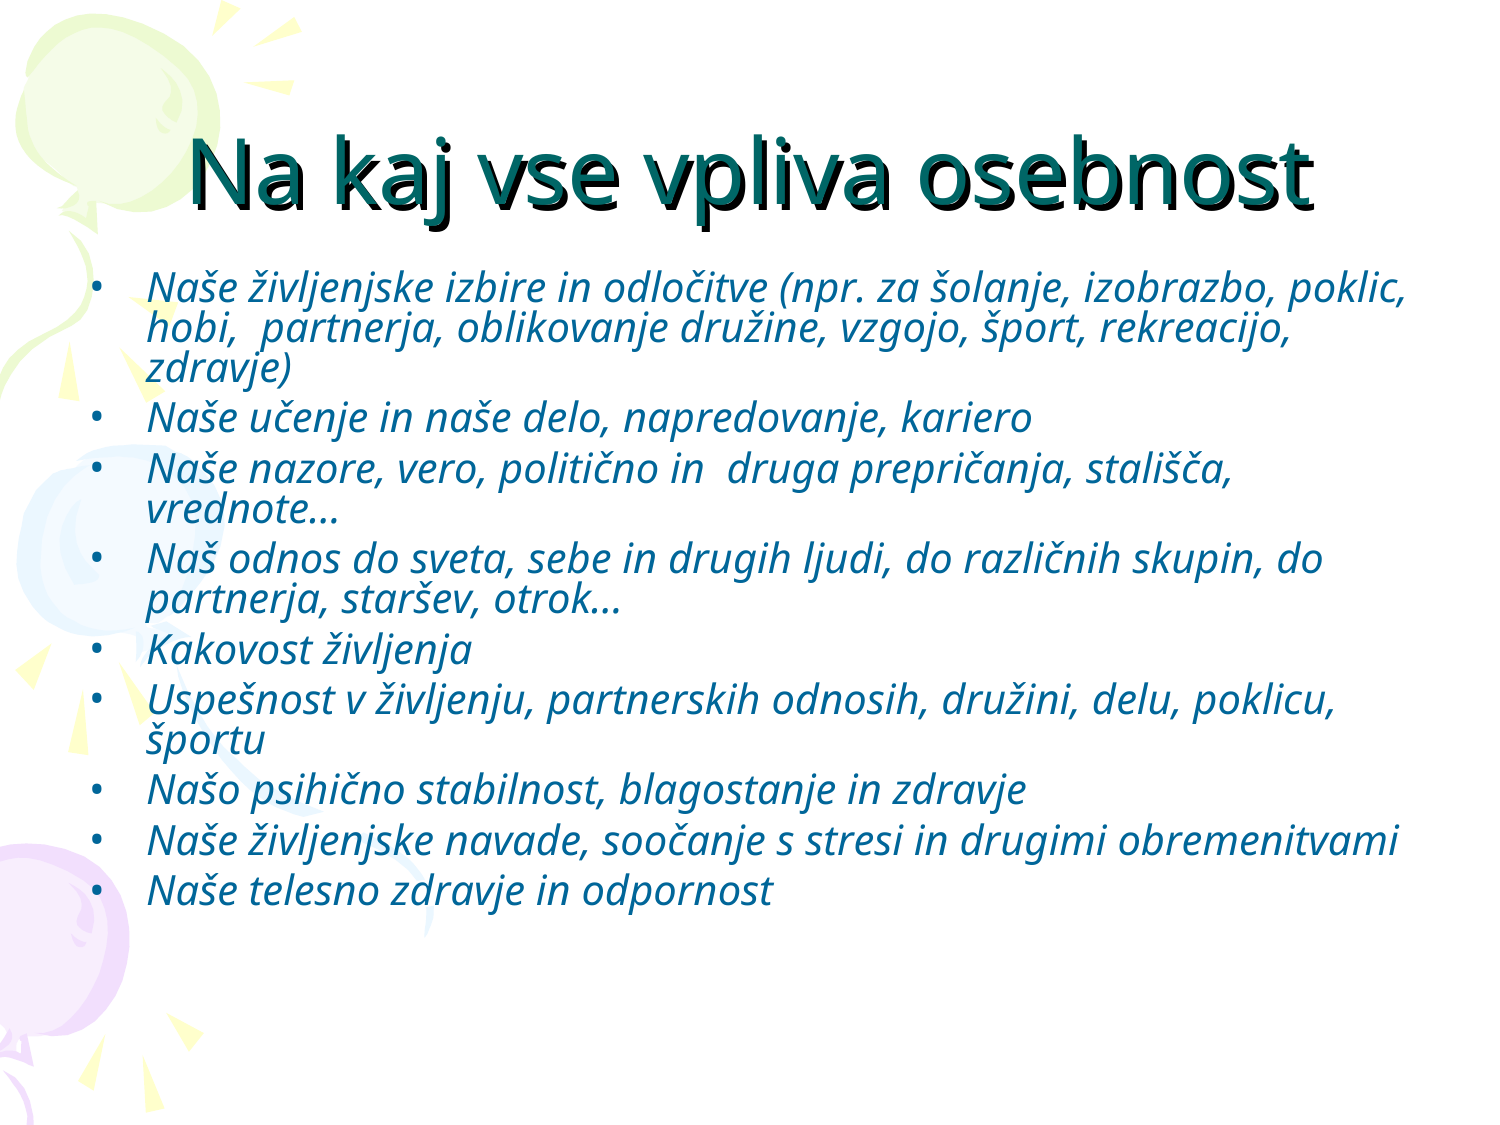

# Na kaj vse vpliva osebnost
Naše življenjske izbire in odločitve (npr. za šolanje, izobrazbo, poklic, hobi, partnerja, oblikovanje družine, vzgojo, šport, rekreacijo, zdravje)
Naše učenje in naše delo, napredovanje, kariero
Naše nazore, vero, politično in druga prepričanja, stališča, vrednote…
Naš odnos do sveta, sebe in drugih ljudi, do različnih skupin, do partnerja, staršev, otrok…
Kakovost življenja
Uspešnost v življenju, partnerskih odnosih, družini, delu, poklicu, športu
Našo psihično stabilnost, blagostanje in zdravje
Naše življenjske navade, soočanje s stresi in drugimi obremenitvami
Naše telesno zdravje in odpornost